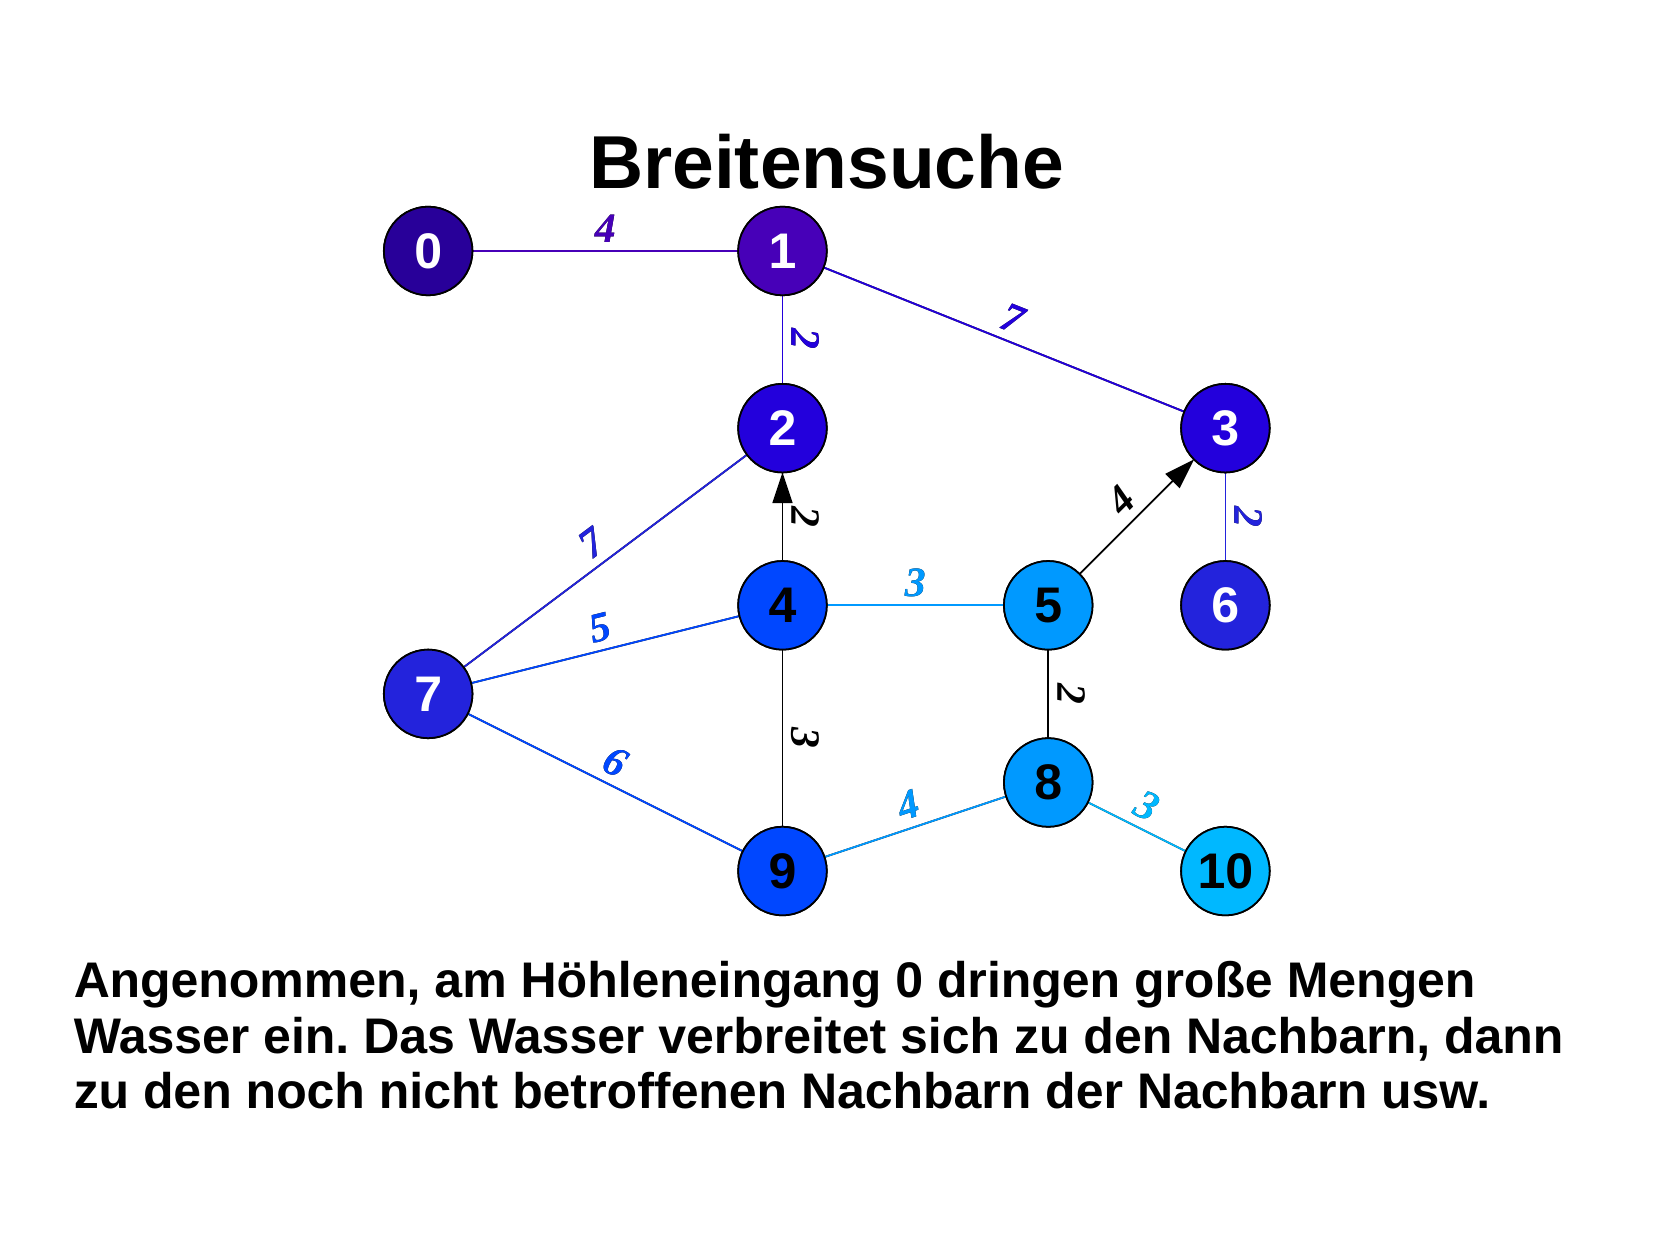

# Breitensuche
0
0
1
1
4
4
2
7
7
2
2
2
3
3
7
7
2
2
4
2
4
4
5
5
6
6
5
5
3
3
3
2
7
7
6
6
8
8
4
4
3
3
9
9
10
10
Angenommen, am Höhleneingang 0 dringen große Mengen Wasser ein. Das Wasser verbreitet sich zu den Nachbarn, dann zu den noch nicht betroffenen Nachbarn der Nachbarn usw.